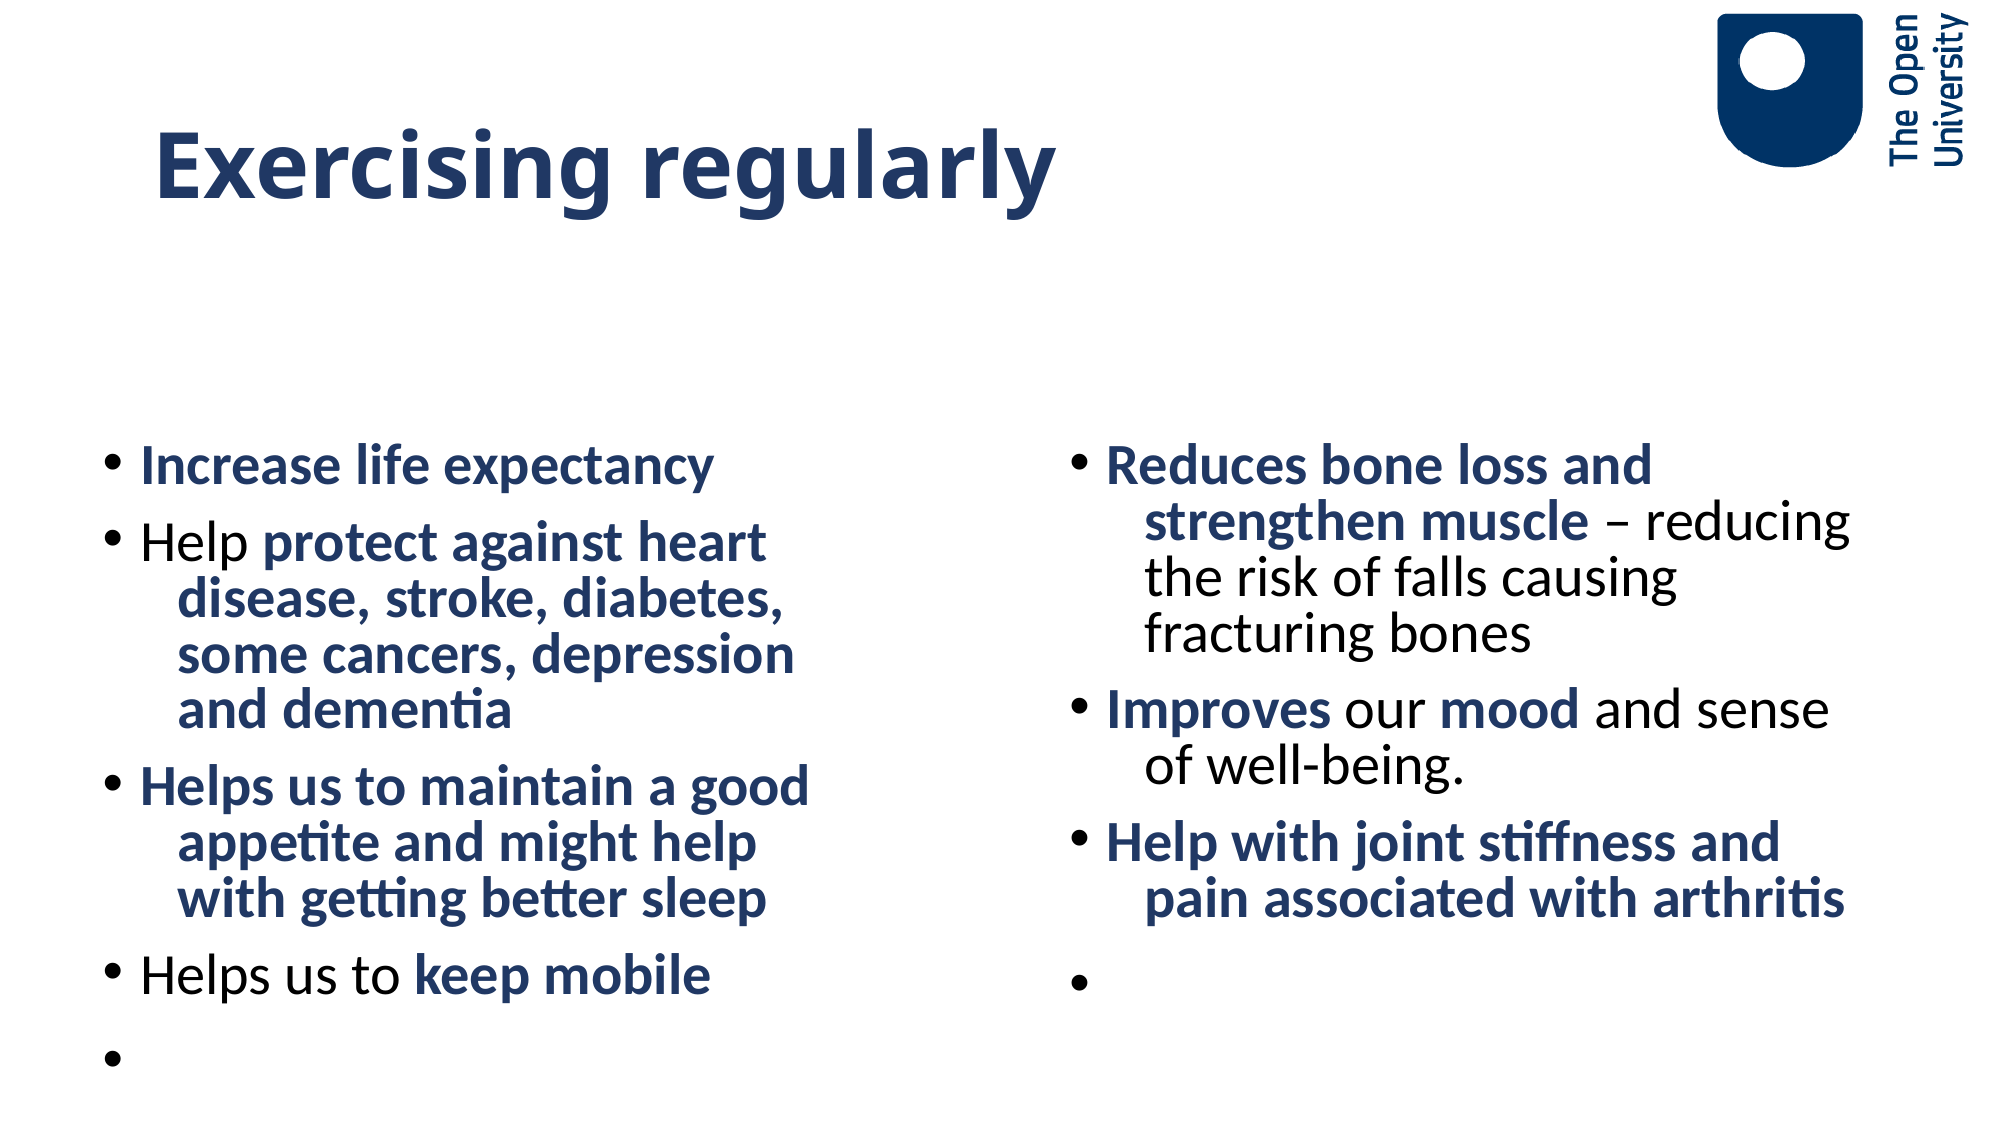

# Exercising regularly
Increase life expectancy
Help protect against heart disease, stroke, diabetes, some cancers, depression and dementia
Helps us to maintain a good appetite and might help with getting better sleep
Helps us to keep mobile
Reduces bone loss and strengthen muscle – reducing the risk of falls causing fracturing bones
Improves our mood and sense of well-being.
Help with joint stiffness and pain associated with arthritis